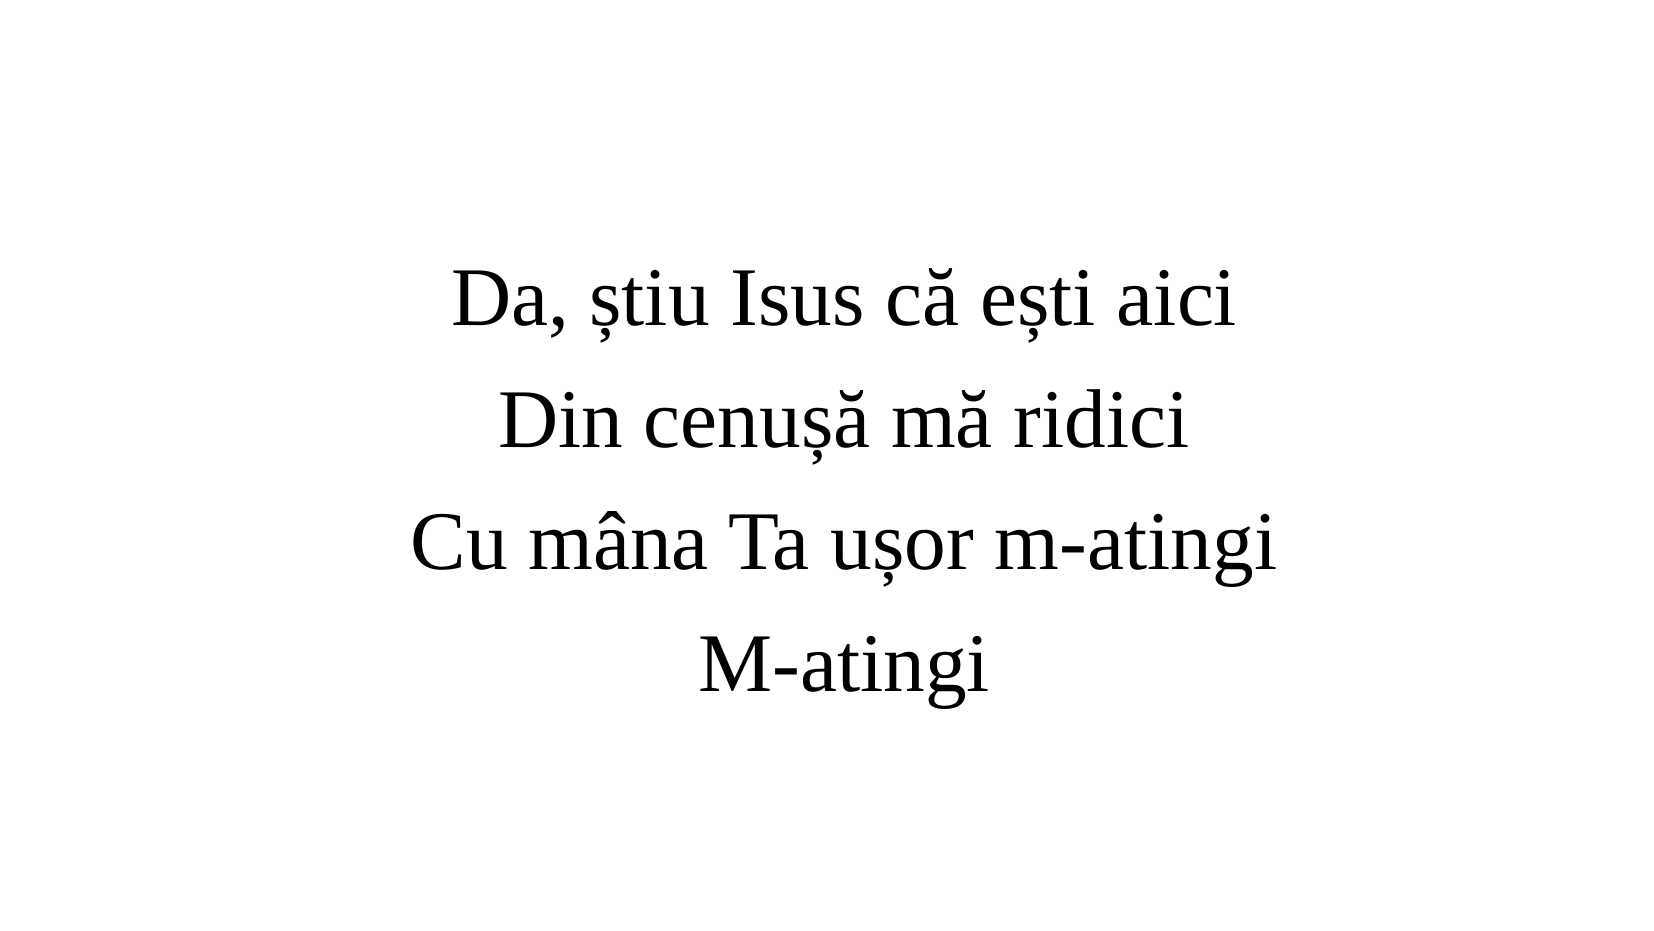

# Da, știu Isus că ești aici
Din cenușă mă ridici
Cu mâna Ta ușor m-atingi
M-atingi